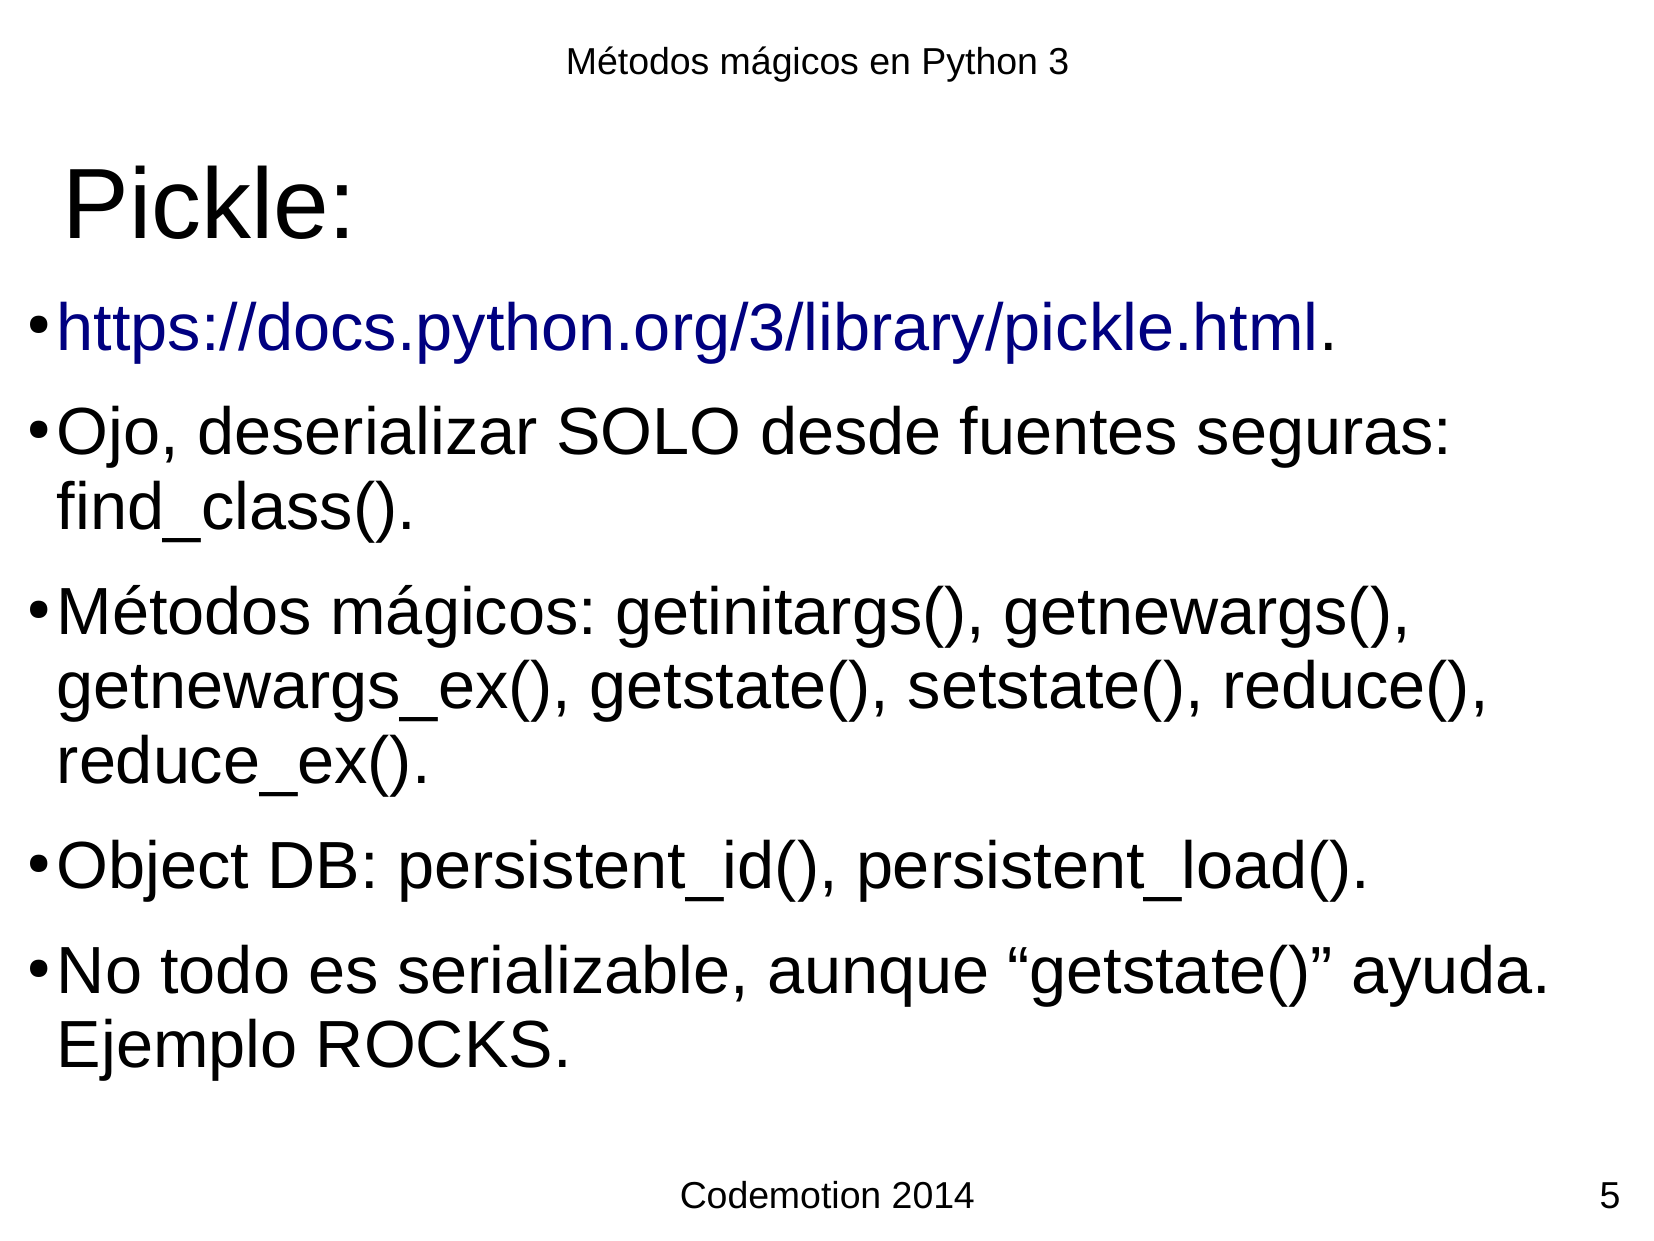

# Pickle:
https://docs.python.org/3/library/pickle.html.
Ojo, deserializar SOLO desde fuentes seguras: find_class().
Métodos mágicos: getinitargs(), getnewargs(), getnewargs_ex(), getstate(), setstate(), reduce(), reduce_ex().
Object DB: persistent_id(), persistent_load().
No todo es serializable, aunque “getstate()” ayuda. Ejemplo ROCKS.
Métodos mágicos en Python 3
Codemotion 2014
5